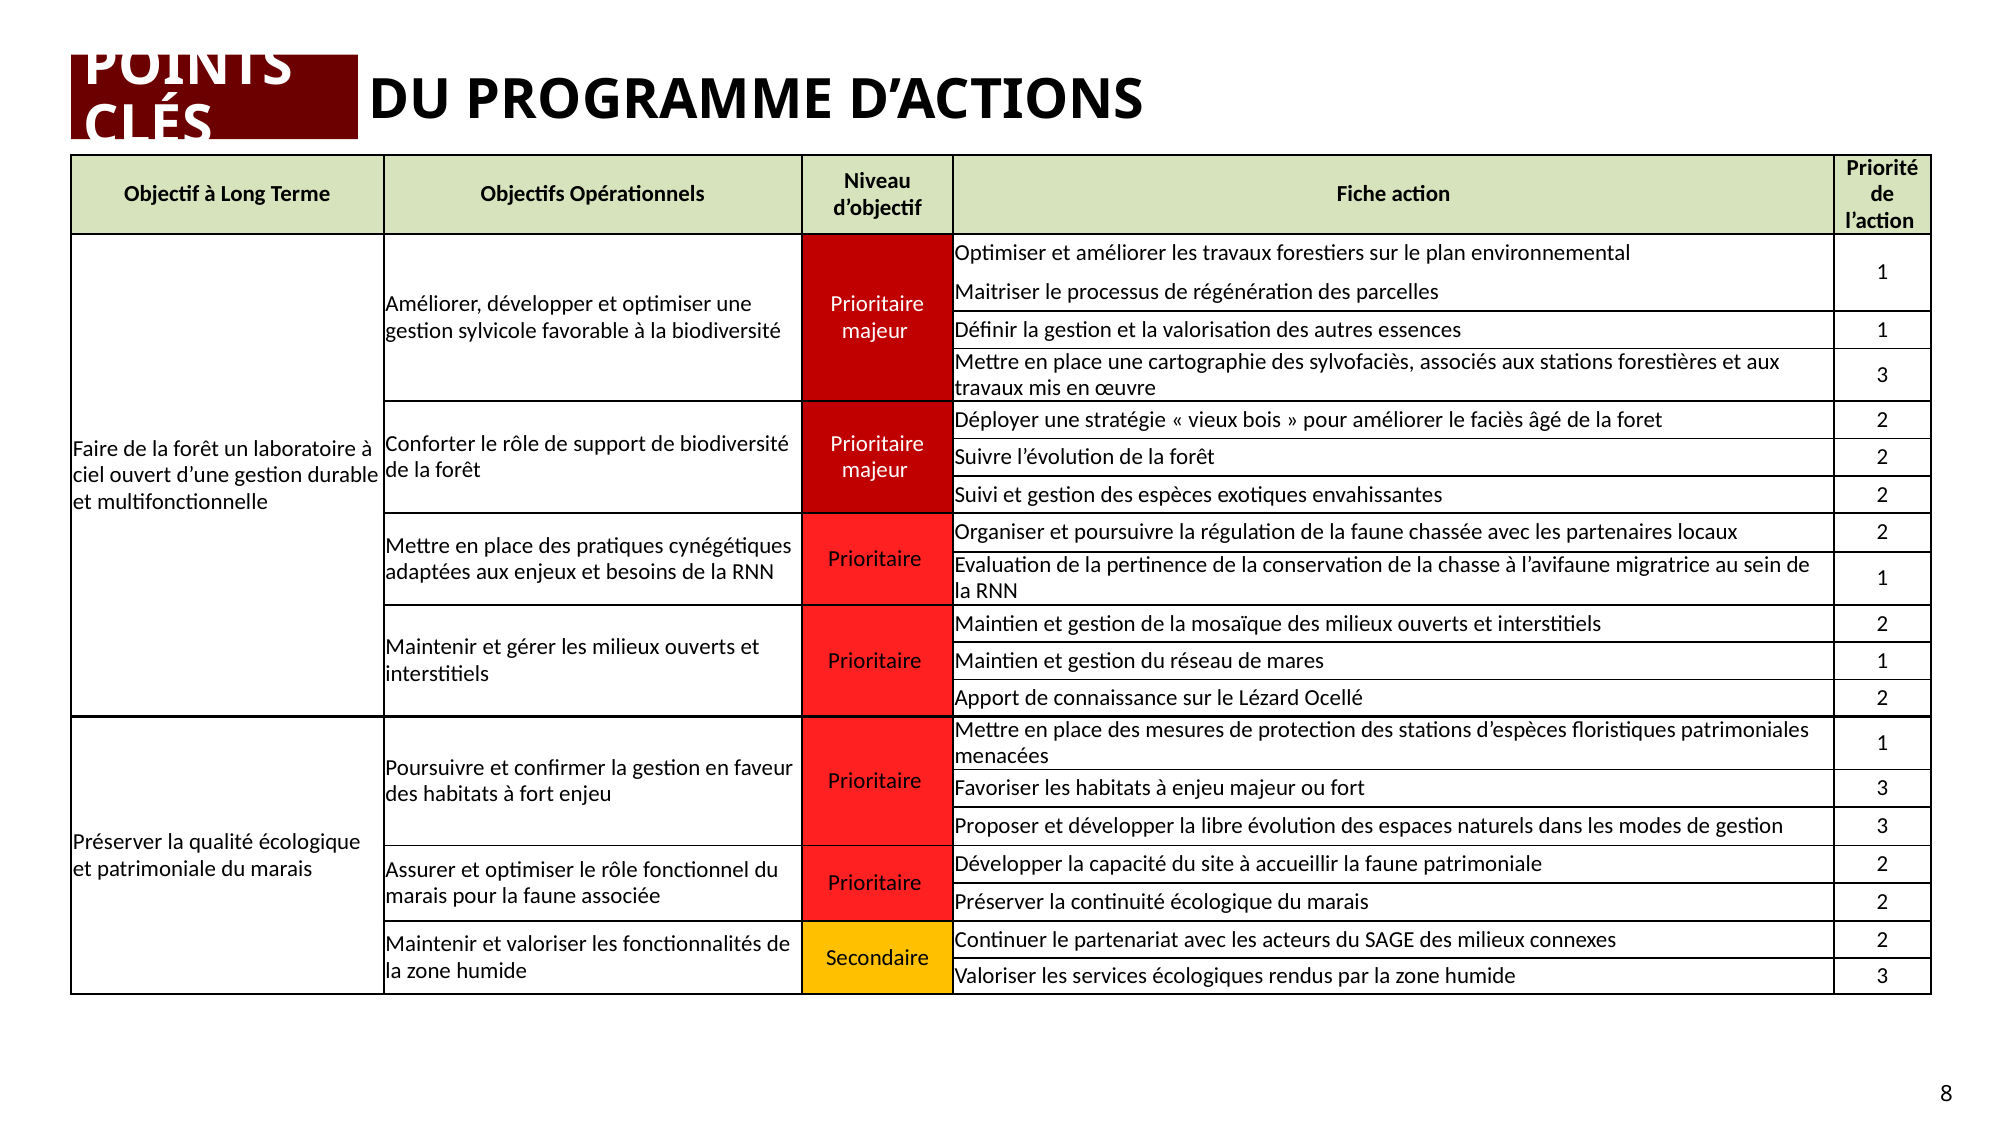

# Points clés
du programme d’actions
| Objectif à Long Terme | Objectifs Opérationnels | Niveau d’objectif | Fiche action | Priorité de l’action |
| --- | --- | --- | --- | --- |
| Faire de la forêt un laboratoire à ciel ouvert d’une gestion durable et multifonctionnelle | Améliorer, développer et optimiser une gestion sylvicole favorable à la biodiversité | Prioritaire majeur | Optimiser et améliorer les travaux forestiers sur le plan environnemental Maitriser le processus de régénération des parcelles | 1 |
| | | | Définir la gestion et la valorisation des autres essences | 1 |
| | | | Mettre en place une cartographie des sylvofaciès, associés aux stations forestières et aux travaux mis en œuvre | 3 |
| | Conforter le rôle de support de biodiversité de la forêt | Prioritaire majeur | Déployer une stratégie « vieux bois » pour améliorer le faciès âgé de la foret | 2 |
| | | | Suivre l’évolution de la forêt | 2 |
| | | | Suivi et gestion des espèces exotiques envahissantes | 2 |
| | Mettre en place des pratiques cynégétiques adaptées aux enjeux et besoins de la RNN | Prioritaire | Organiser et poursuivre la régulation de la faune chassée avec les partenaires locaux | 2 |
| | | | Evaluation de la pertinence de la conservation de la chasse à l’avifaune migratrice au sein de la RNN | 1 |
| | Maintenir et gérer les milieux ouverts et interstitiels | Prioritaire | Maintien et gestion de la mosaïque des milieux ouverts et interstitiels | 2 |
| | | | Maintien et gestion du réseau de mares | 1 |
| | | | Apport de connaissance sur le Lézard Ocellé | 2 |
| Préserver la qualité écologique et patrimoniale du marais | Poursuivre et confirmer la gestion en faveur des habitats à fort enjeu | Prioritaire | Mettre en place des mesures de protection des stations d’espèces floristiques patrimoniales menacées | 1 |
| | | | Favoriser les habitats à enjeu majeur ou fort | 3 |
| | | | Proposer et développer la libre évolution des espaces naturels dans les modes de gestion | 3 |
| | Assurer et optimiser le rôle fonctionnel du marais pour la faune associée | Prioritaire | Développer la capacité du site à accueillir la faune patrimoniale | 2 |
| | | | Préserver la continuité écologique du marais | 2 |
| | Maintenir et valoriser les fonctionnalités de la zone humide | Secondaire | Continuer le partenariat avec les acteurs du SAGE des milieux connexes | 2 |
| | | | Valoriser les services écologiques rendus par la zone humide | 3 |